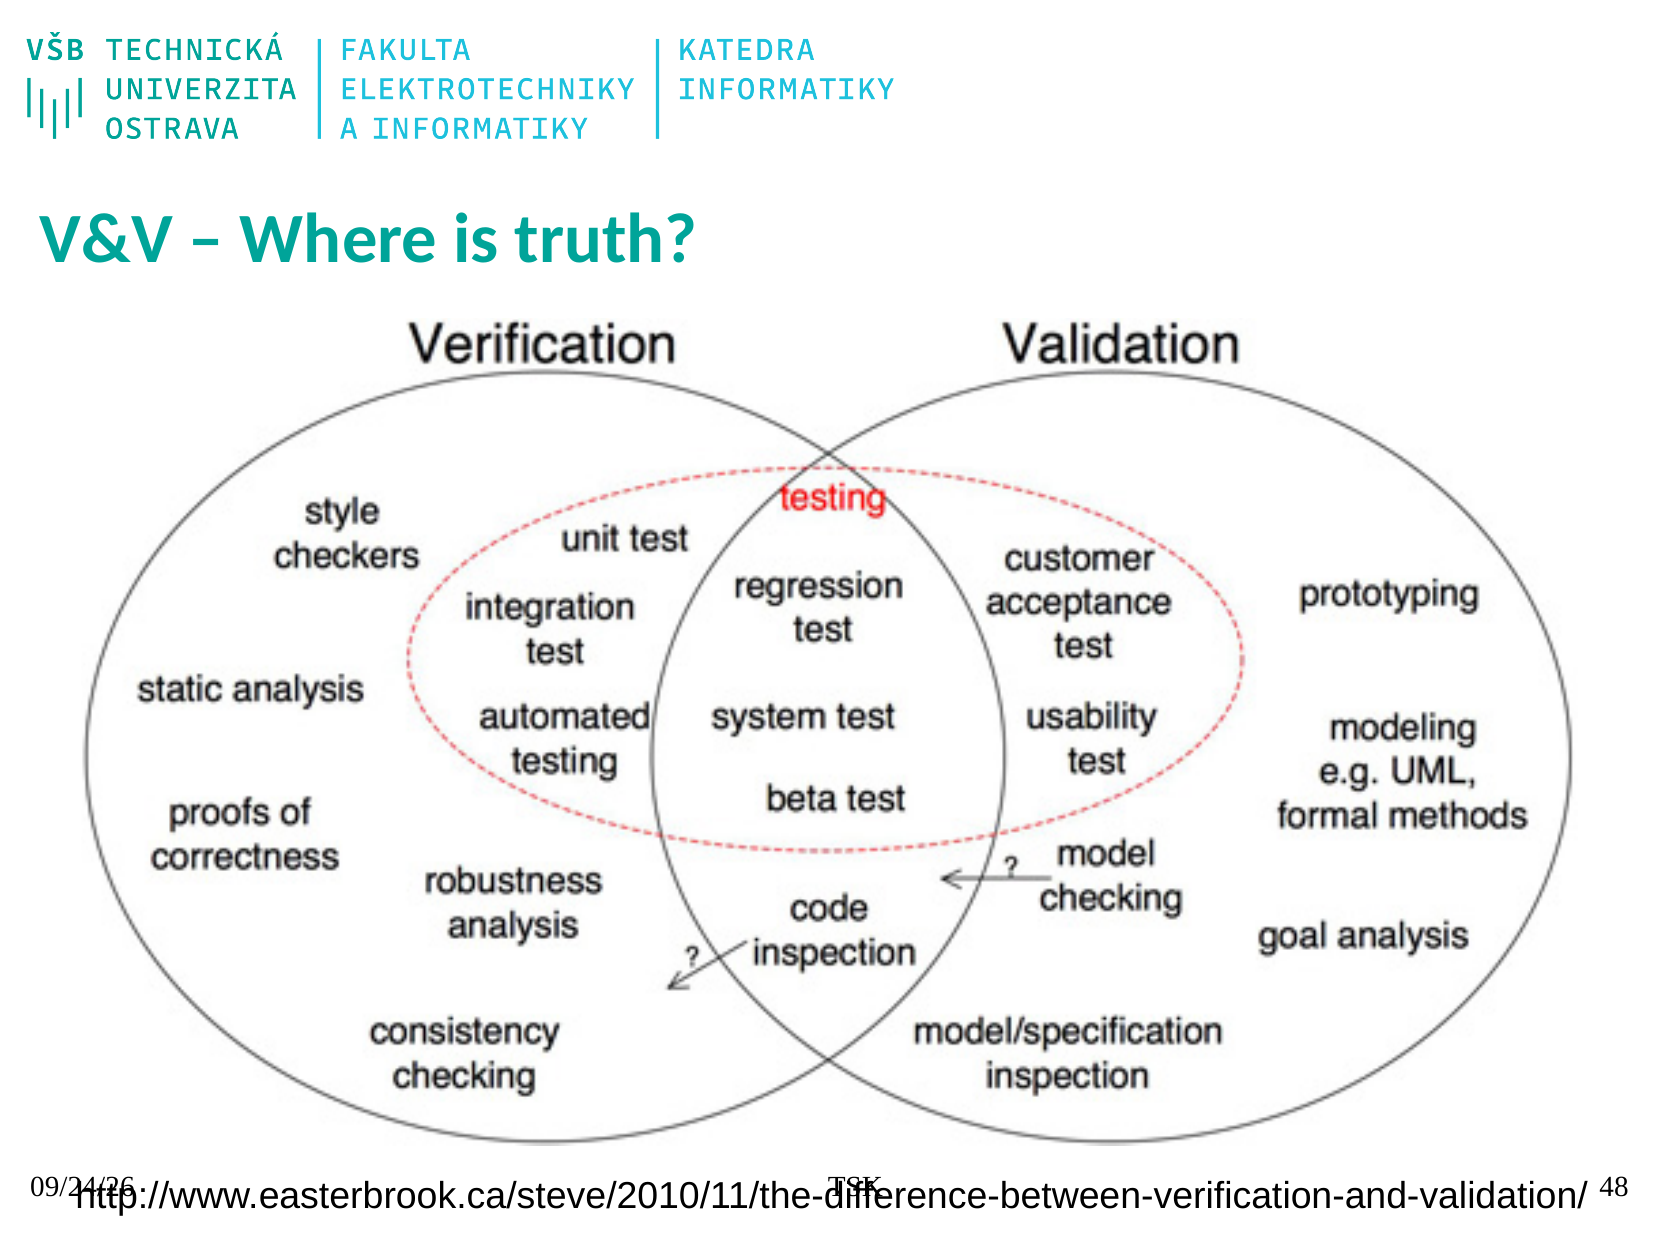

# V&V – Where is truth?
http://www.easterbrook.ca/steve/2010/11/the-difference-between-verification-and-validation/
TSK
48